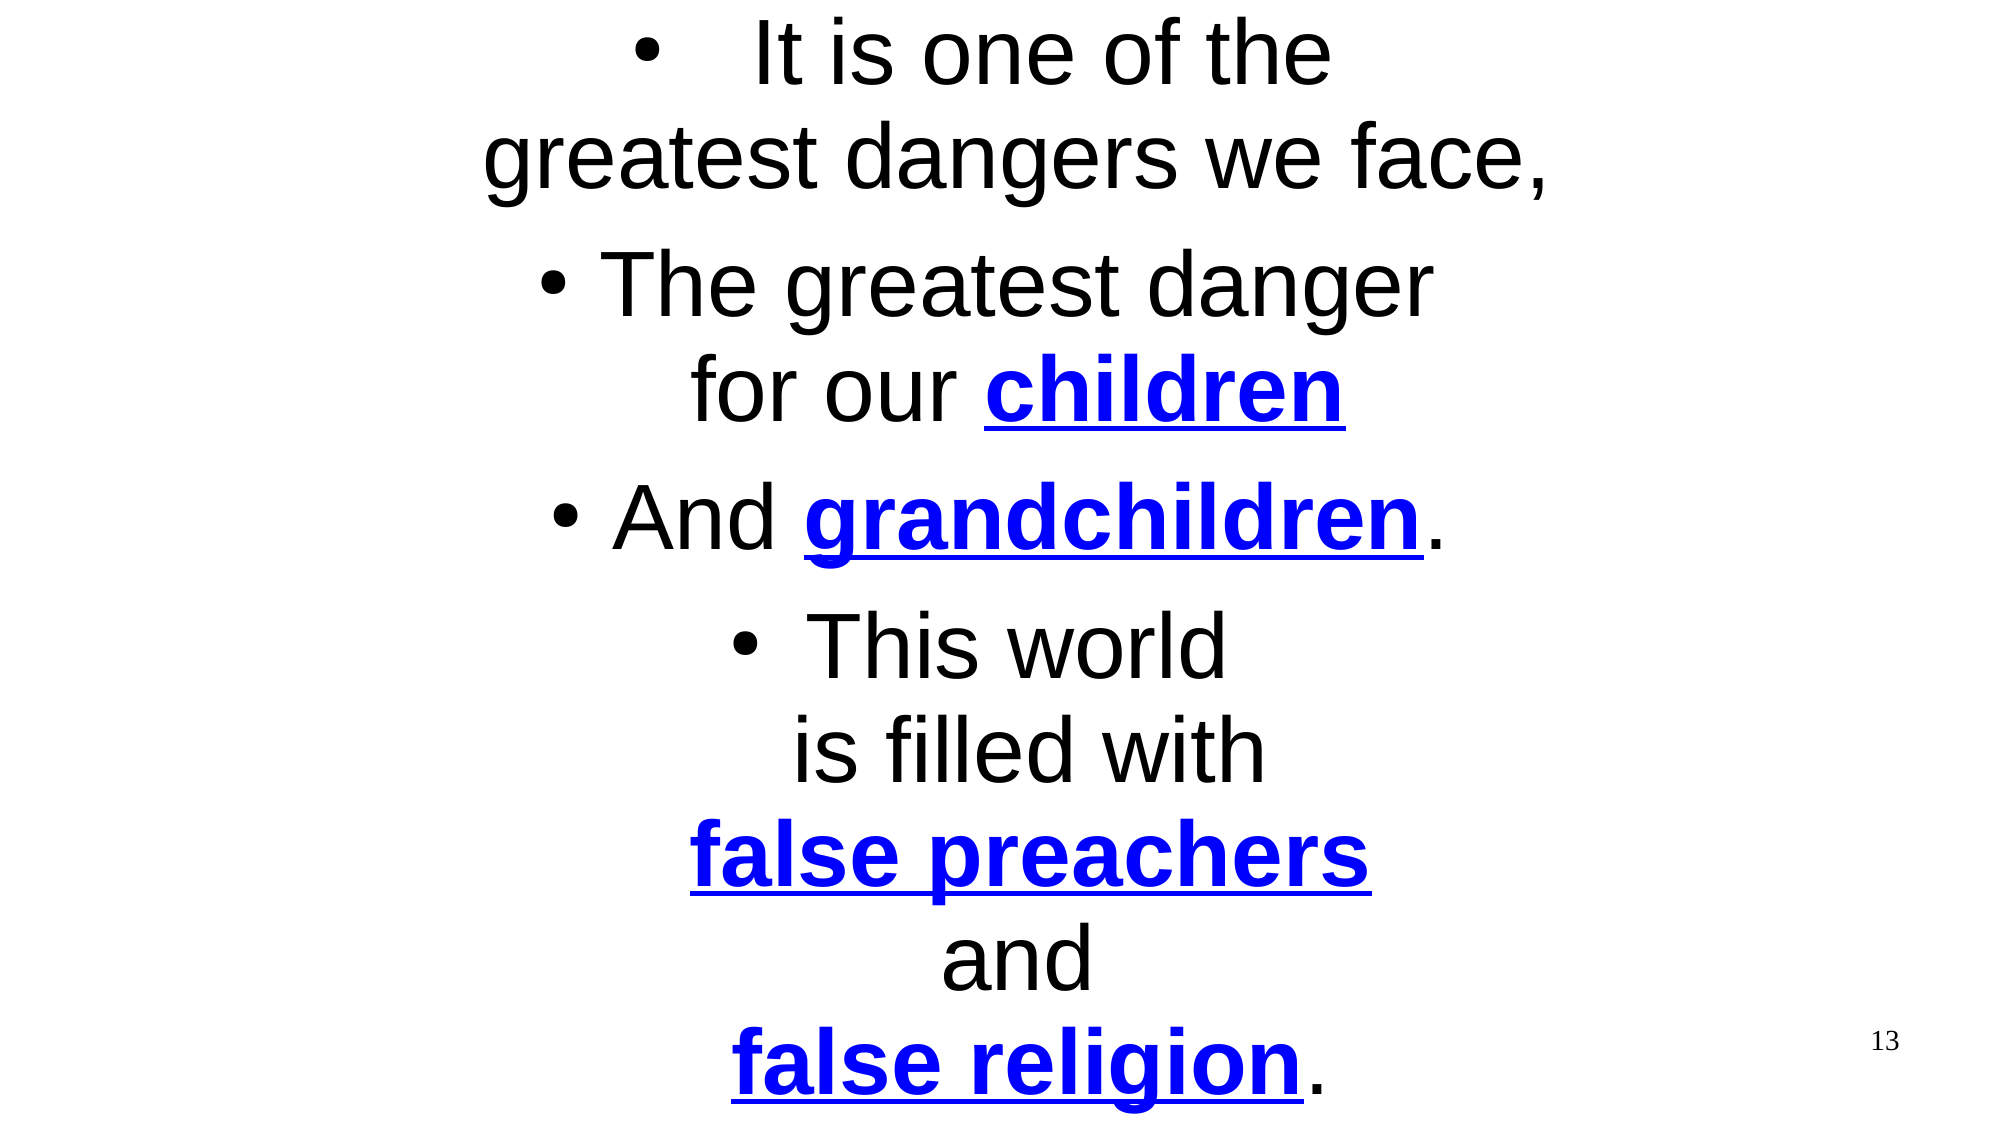

# It is one of the greatest dangers we face,
The greatest danger
for our children
And grandchildren.
This world
is filled with
false preachers
and
false religion.
13